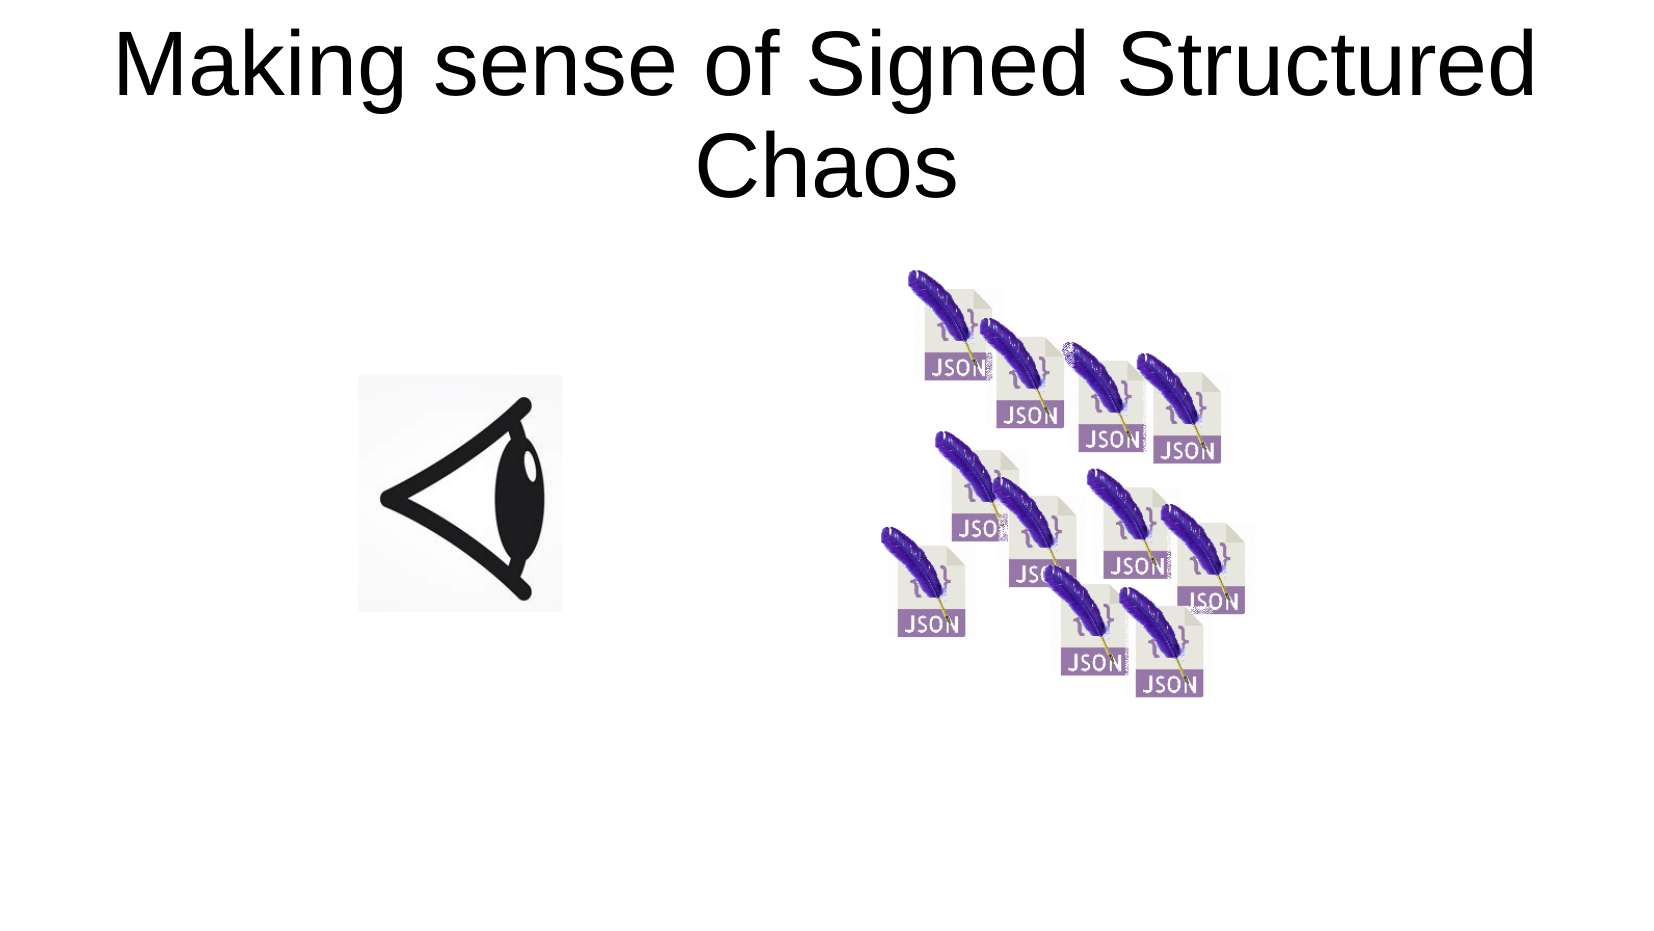

# Making sense of Signed Structured Chaos